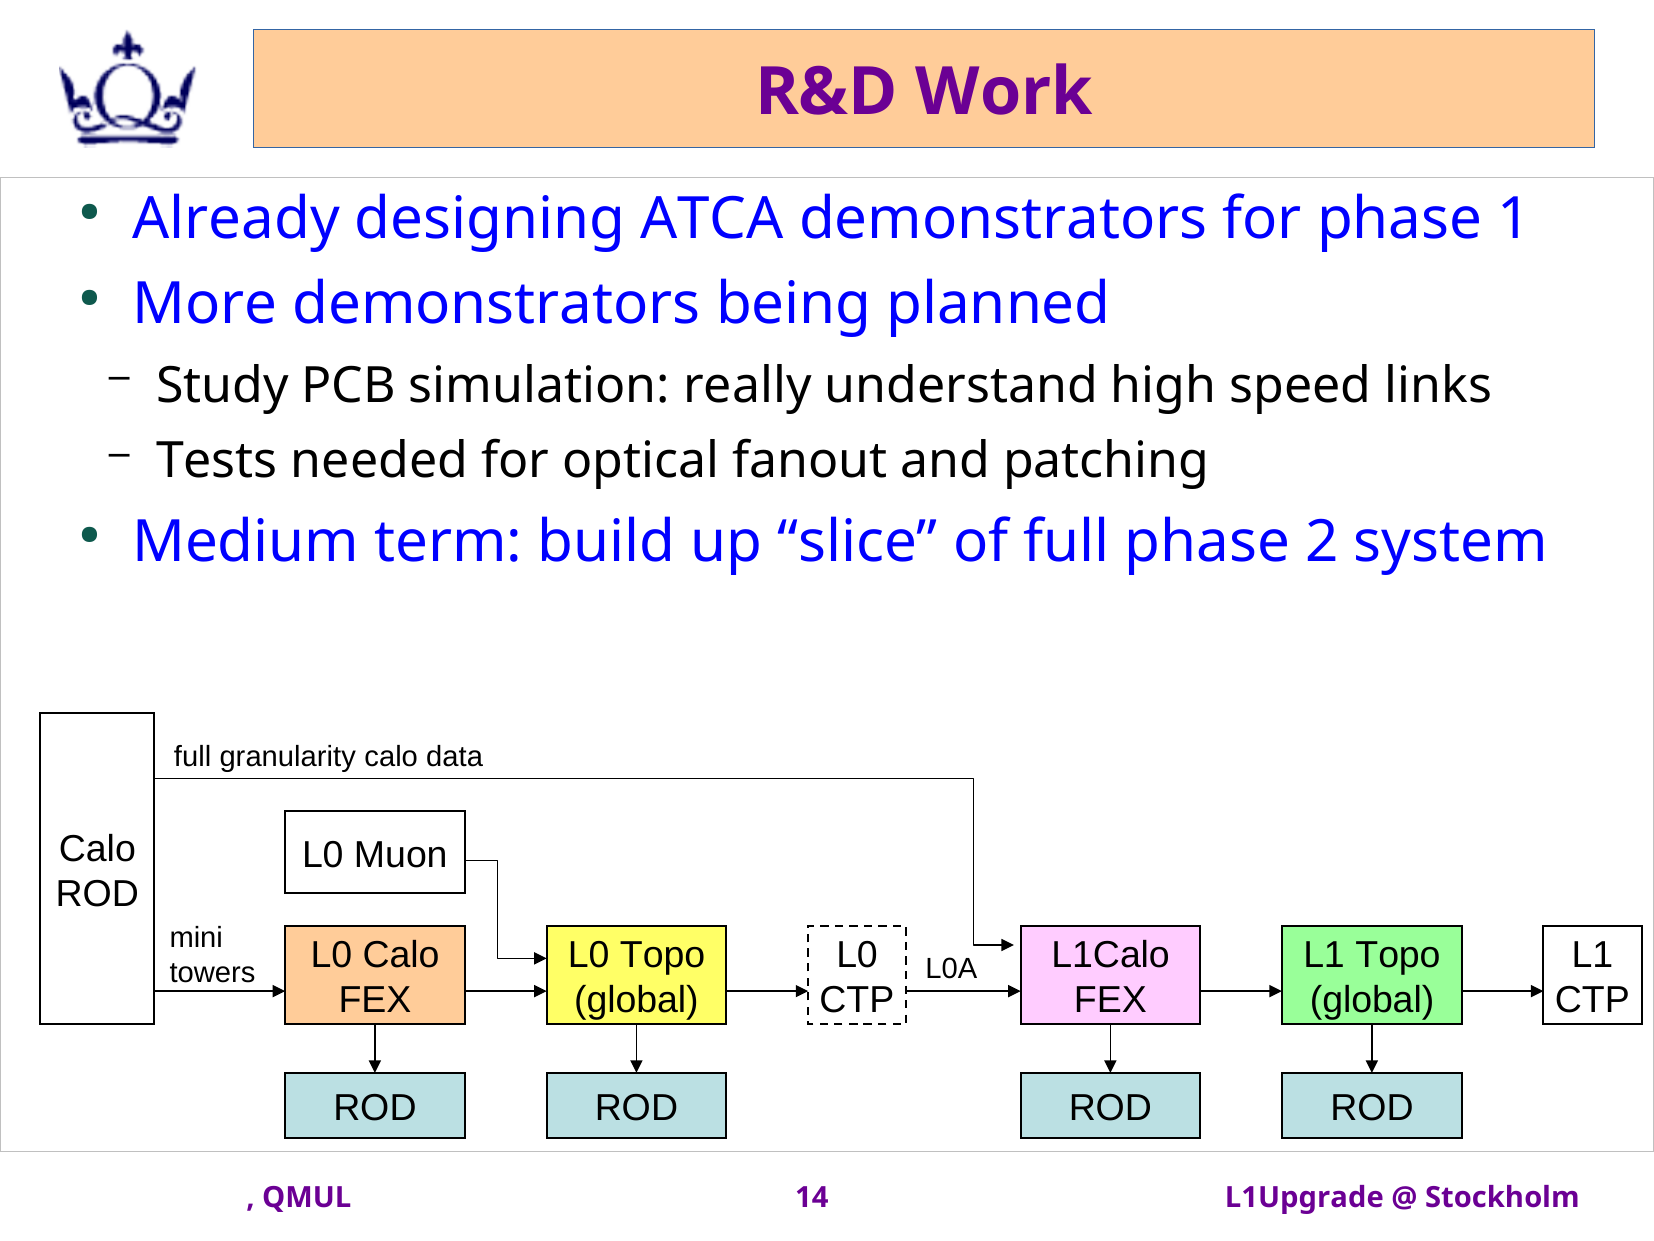

# R&D Work
Already designing ATCA demonstrators for phase 1
More demonstrators being planned
Study PCB simulation: really understand high speed links
Tests needed for optical fanout and patching
Medium term: build up “slice” of full phase 2 system
Calo
ROD
full granularity calo data
L0 Muon
mini
towers
L0 Calo FEX
L0 Topo (global)
L0 CTP
L1Calo FEX
L1 Topo (global)
L1 CTP
L0A
ROD
ROD
ROD
ROD